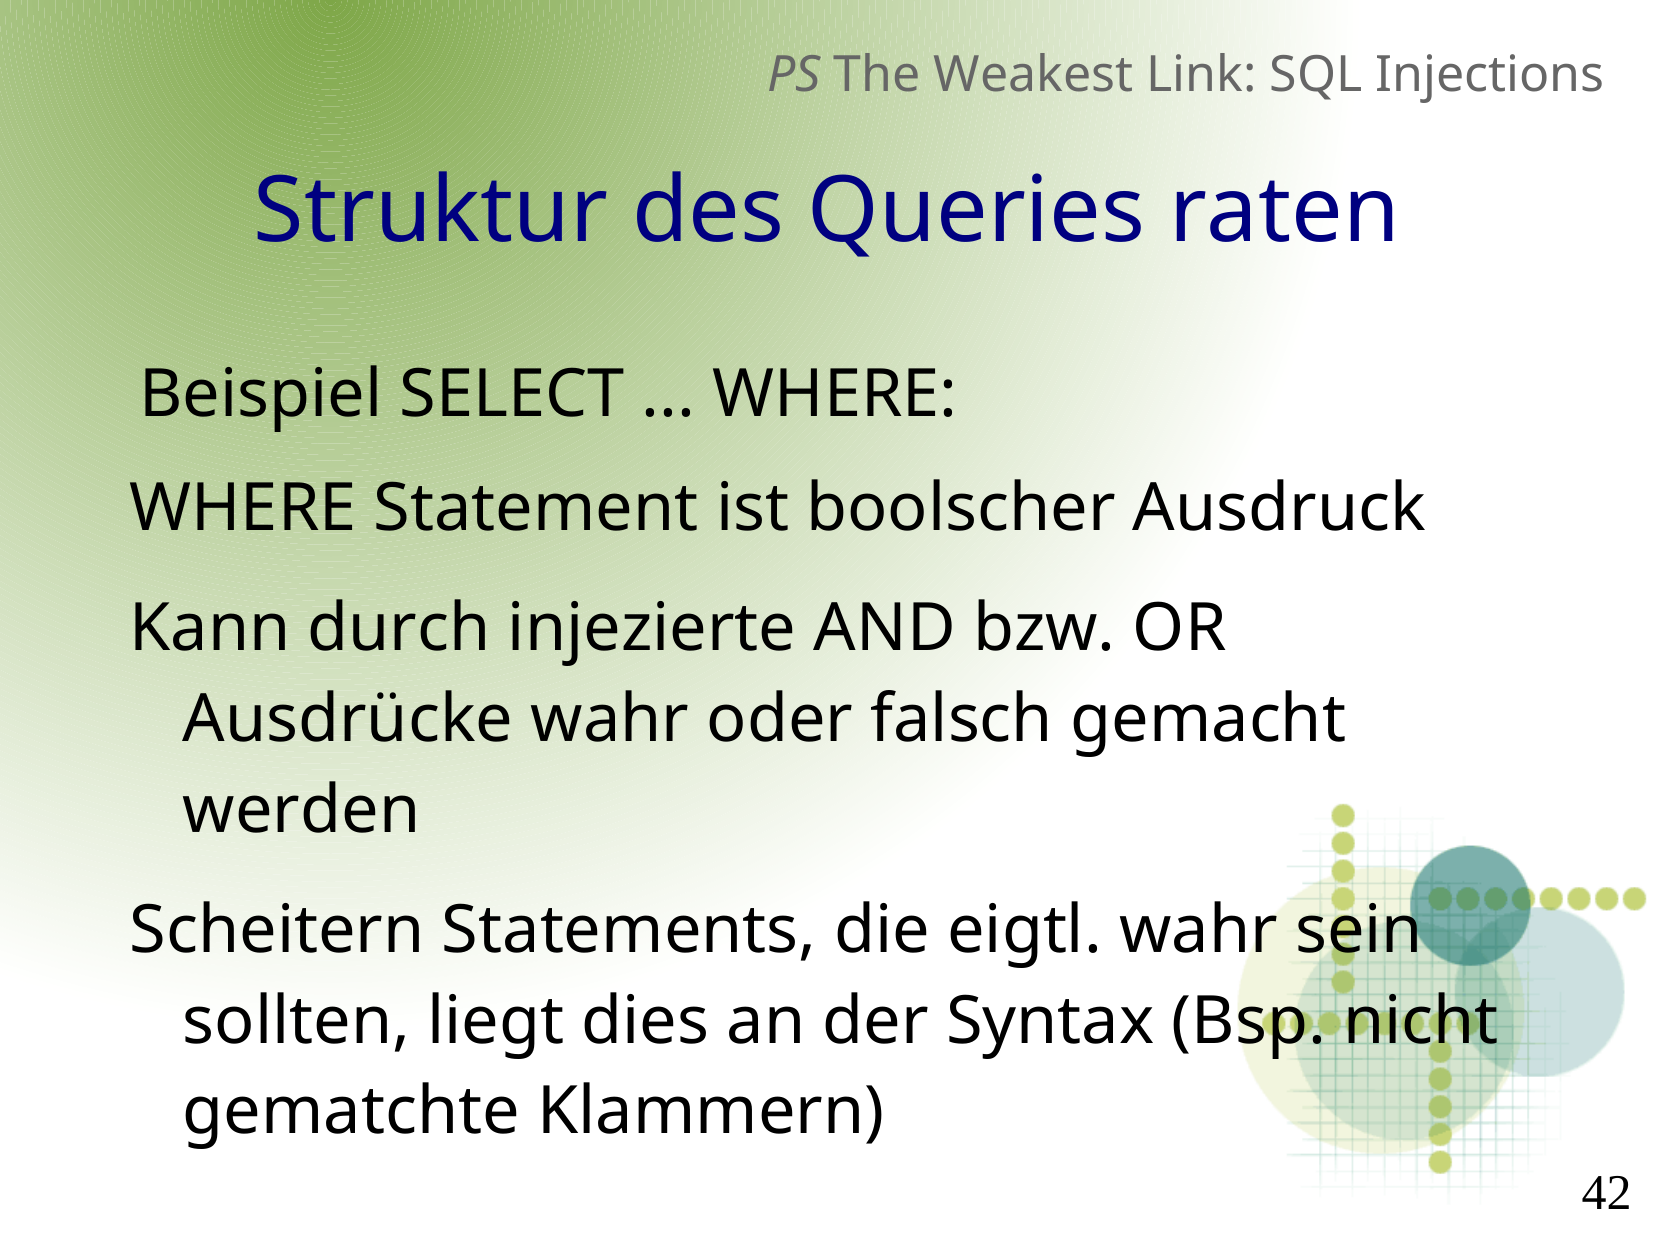

# Struktur des Queries raten
Beispiel SELECT ... WHERE:
WHERE Statement ist boolscher Ausdruck
Kann durch injezierte AND bzw. OR Ausdrücke wahr oder falsch gemacht werden
Scheitern Statements, die eigtl. wahr sein sollten, liegt dies an der Syntax (Bsp. nicht gematchte Klammern)